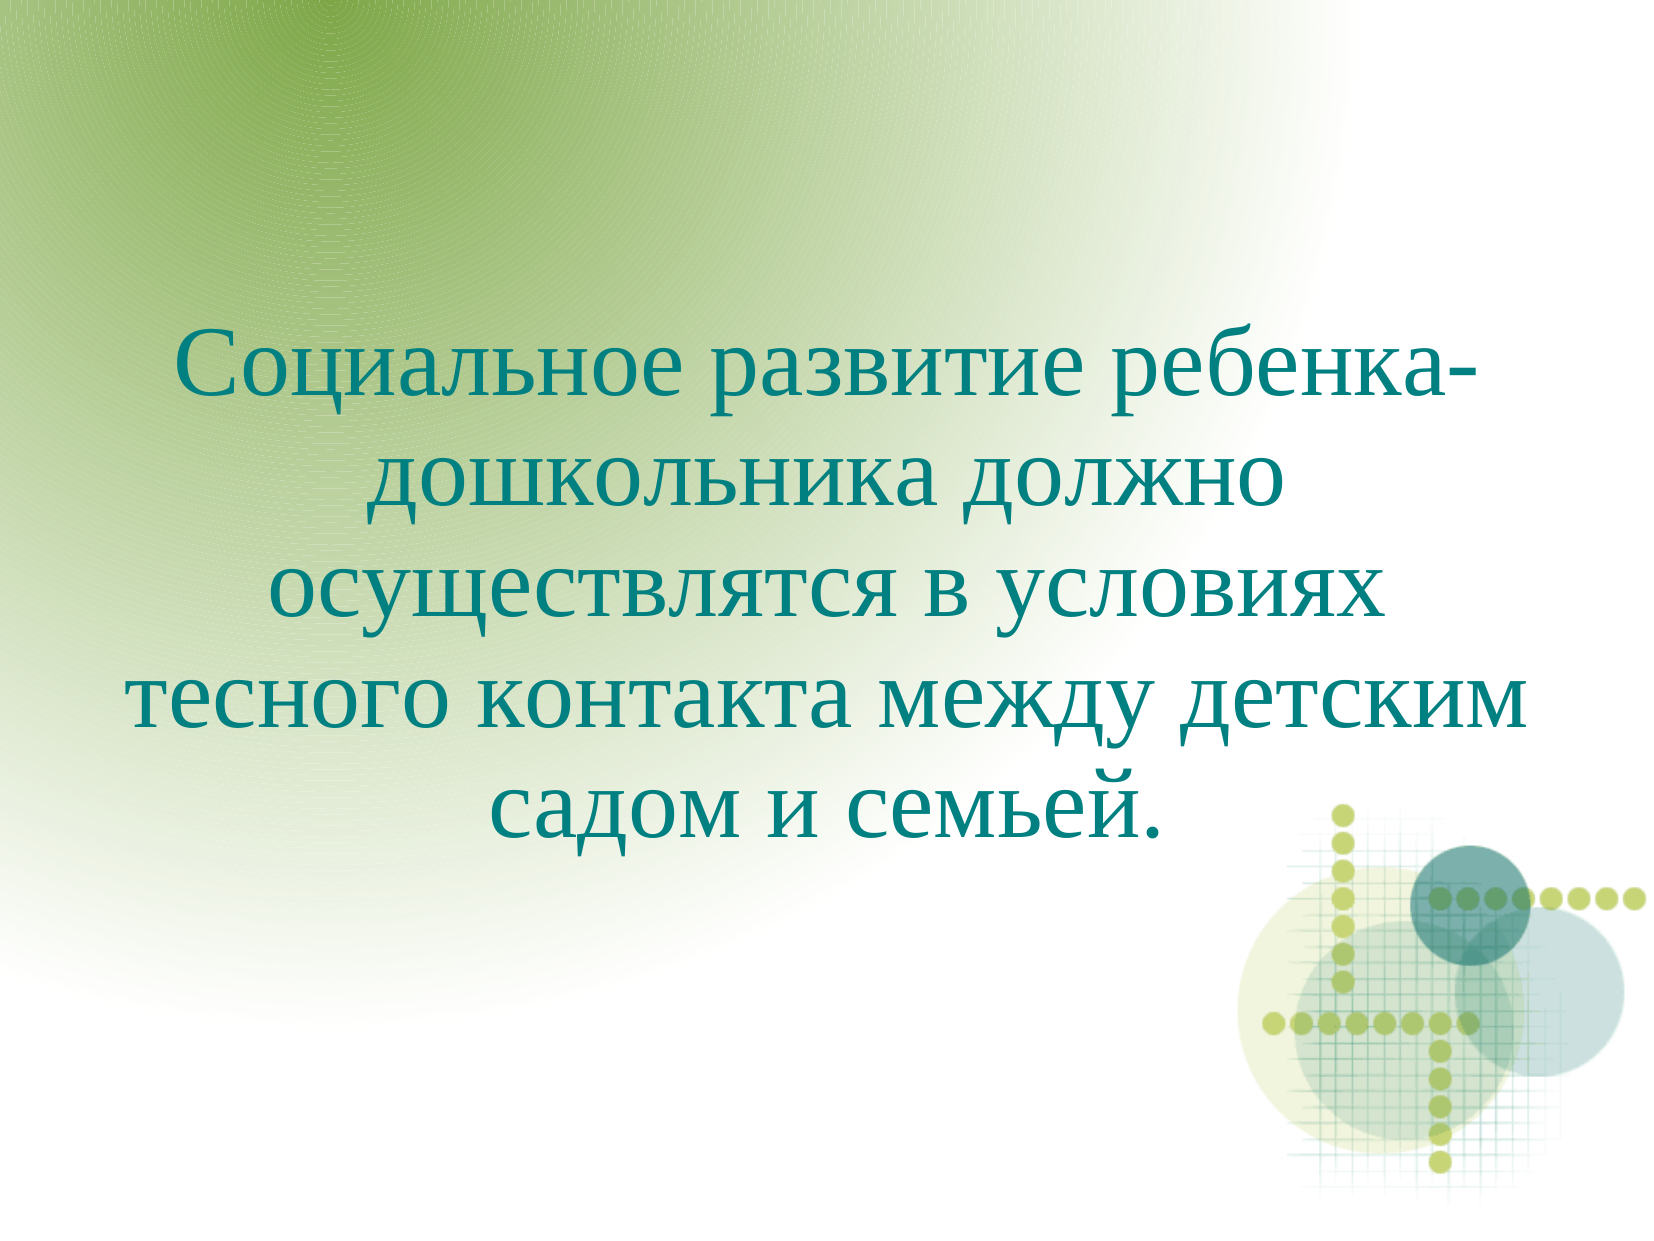

# Социальное развитие ребенка-дошкольника должно осуществлятся в условиях тесного контакта между детским садом и семьей.